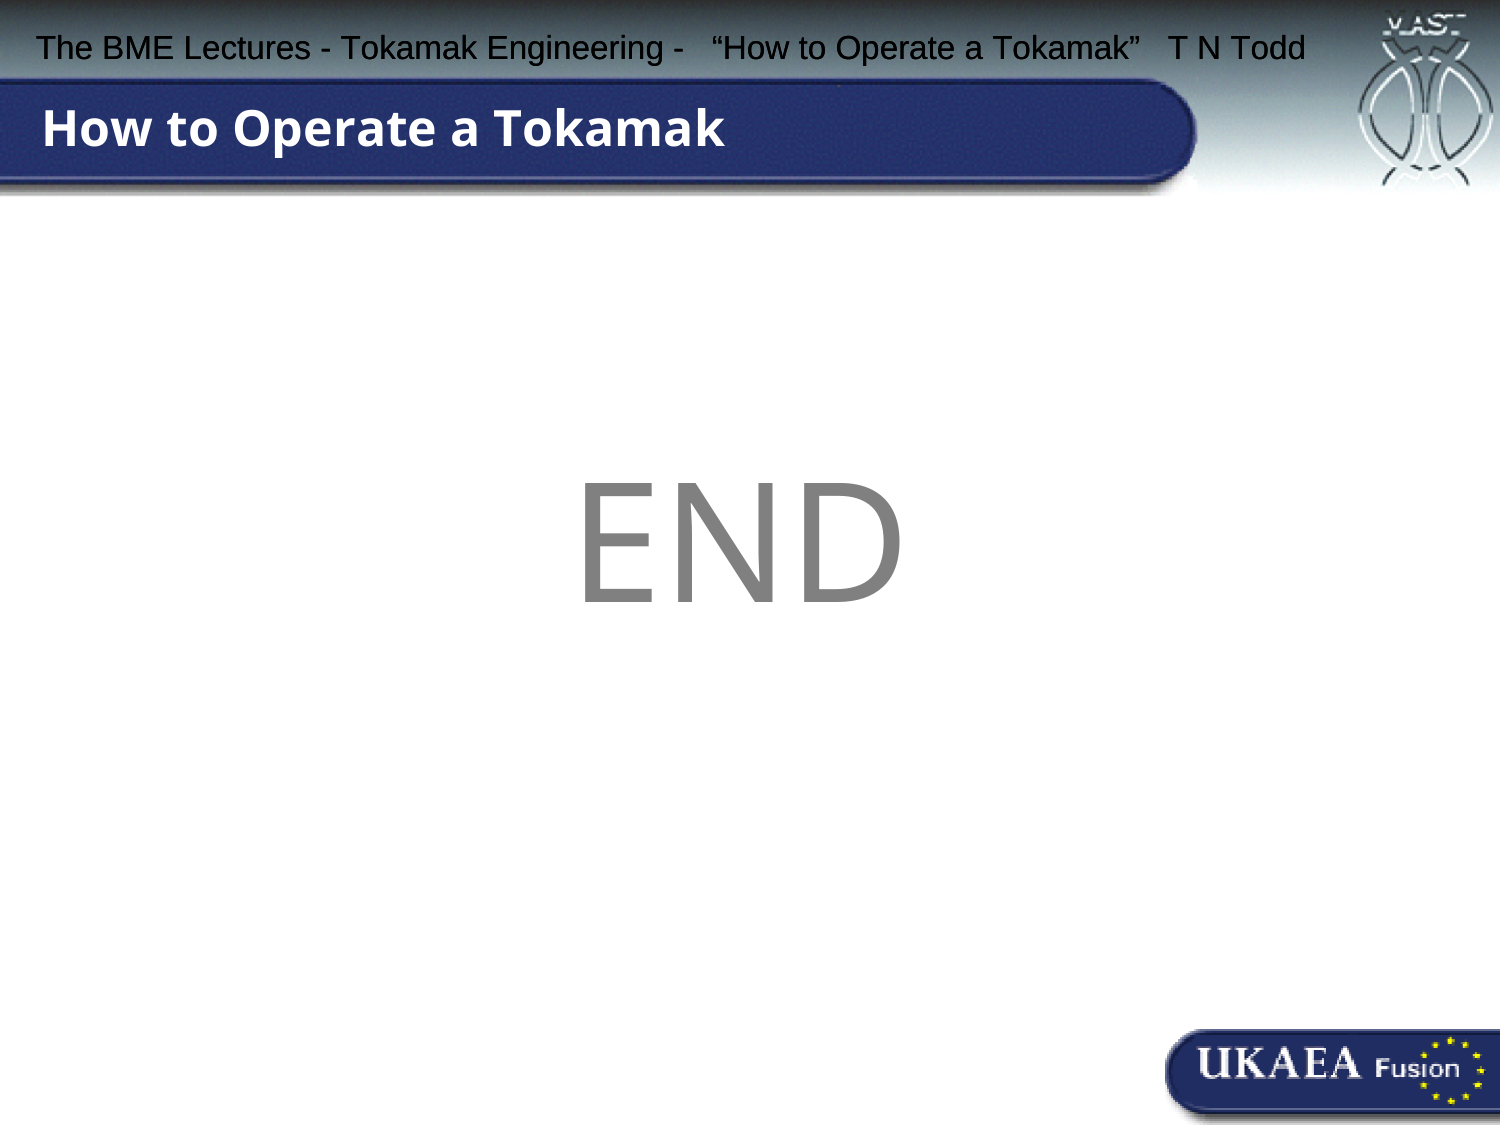

How to Operate a Tokamak
The BME Lectures - Tokamak Engineering - “How to Operate a Tokamak” T N Todd
The BME Lectures - Tokamak Engineering - “How to Operate a Tokamak” T N Todd
END